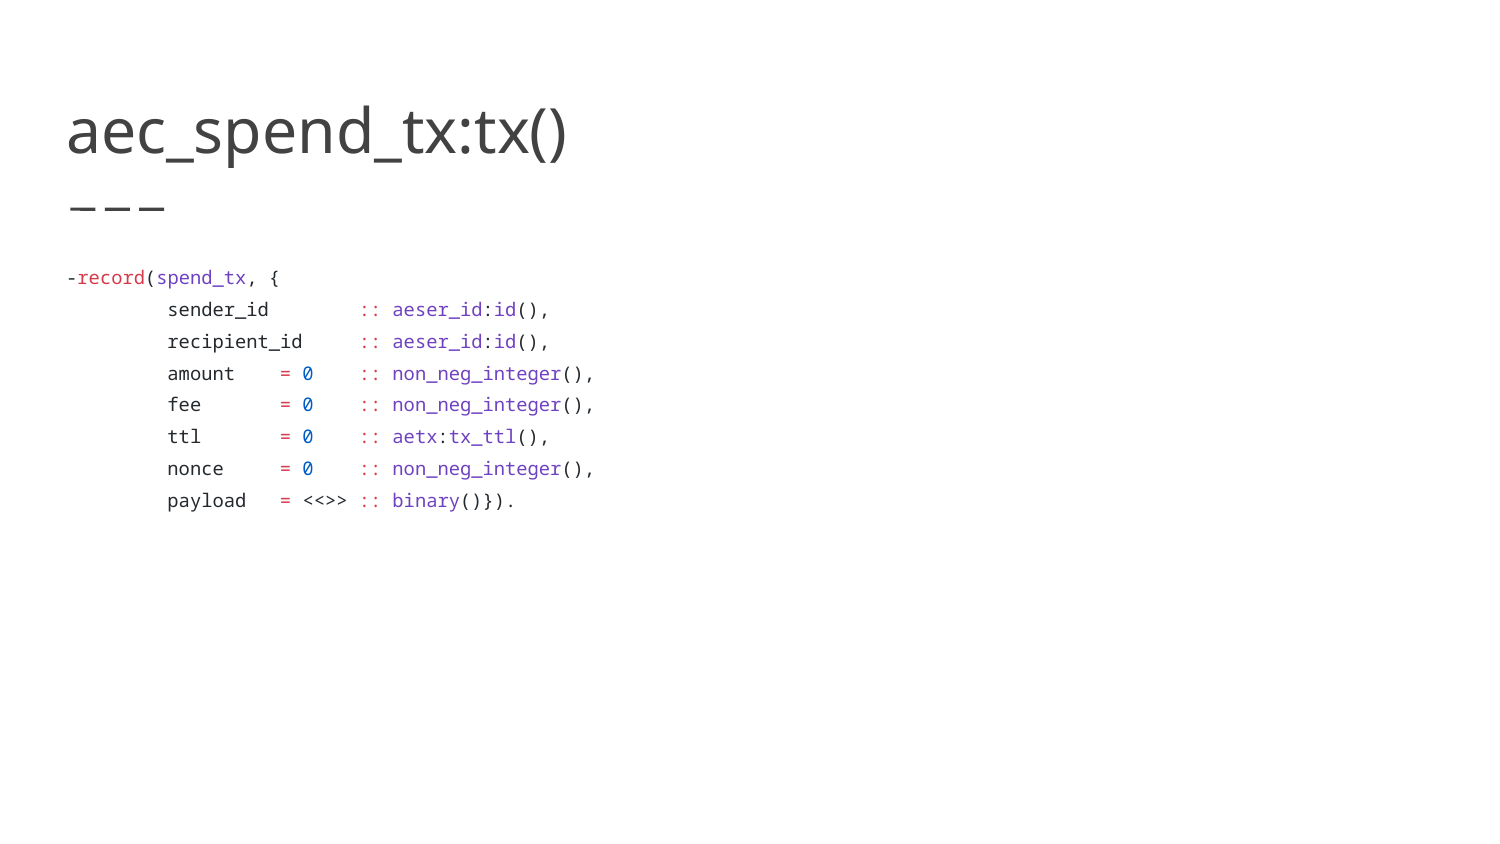

# aec_spend_tx:tx()
-record(spend_tx, {
 sender_id :: aeser_id:id(),
 recipient_id :: aeser_id:id(),
 amount = 0 :: non_neg_integer(),
 fee = 0 :: non_neg_integer(),
 ttl = 0 :: aetx:tx_ttl(),
 nonce = 0 :: non_neg_integer(),
 payload = <<>> :: binary()}).